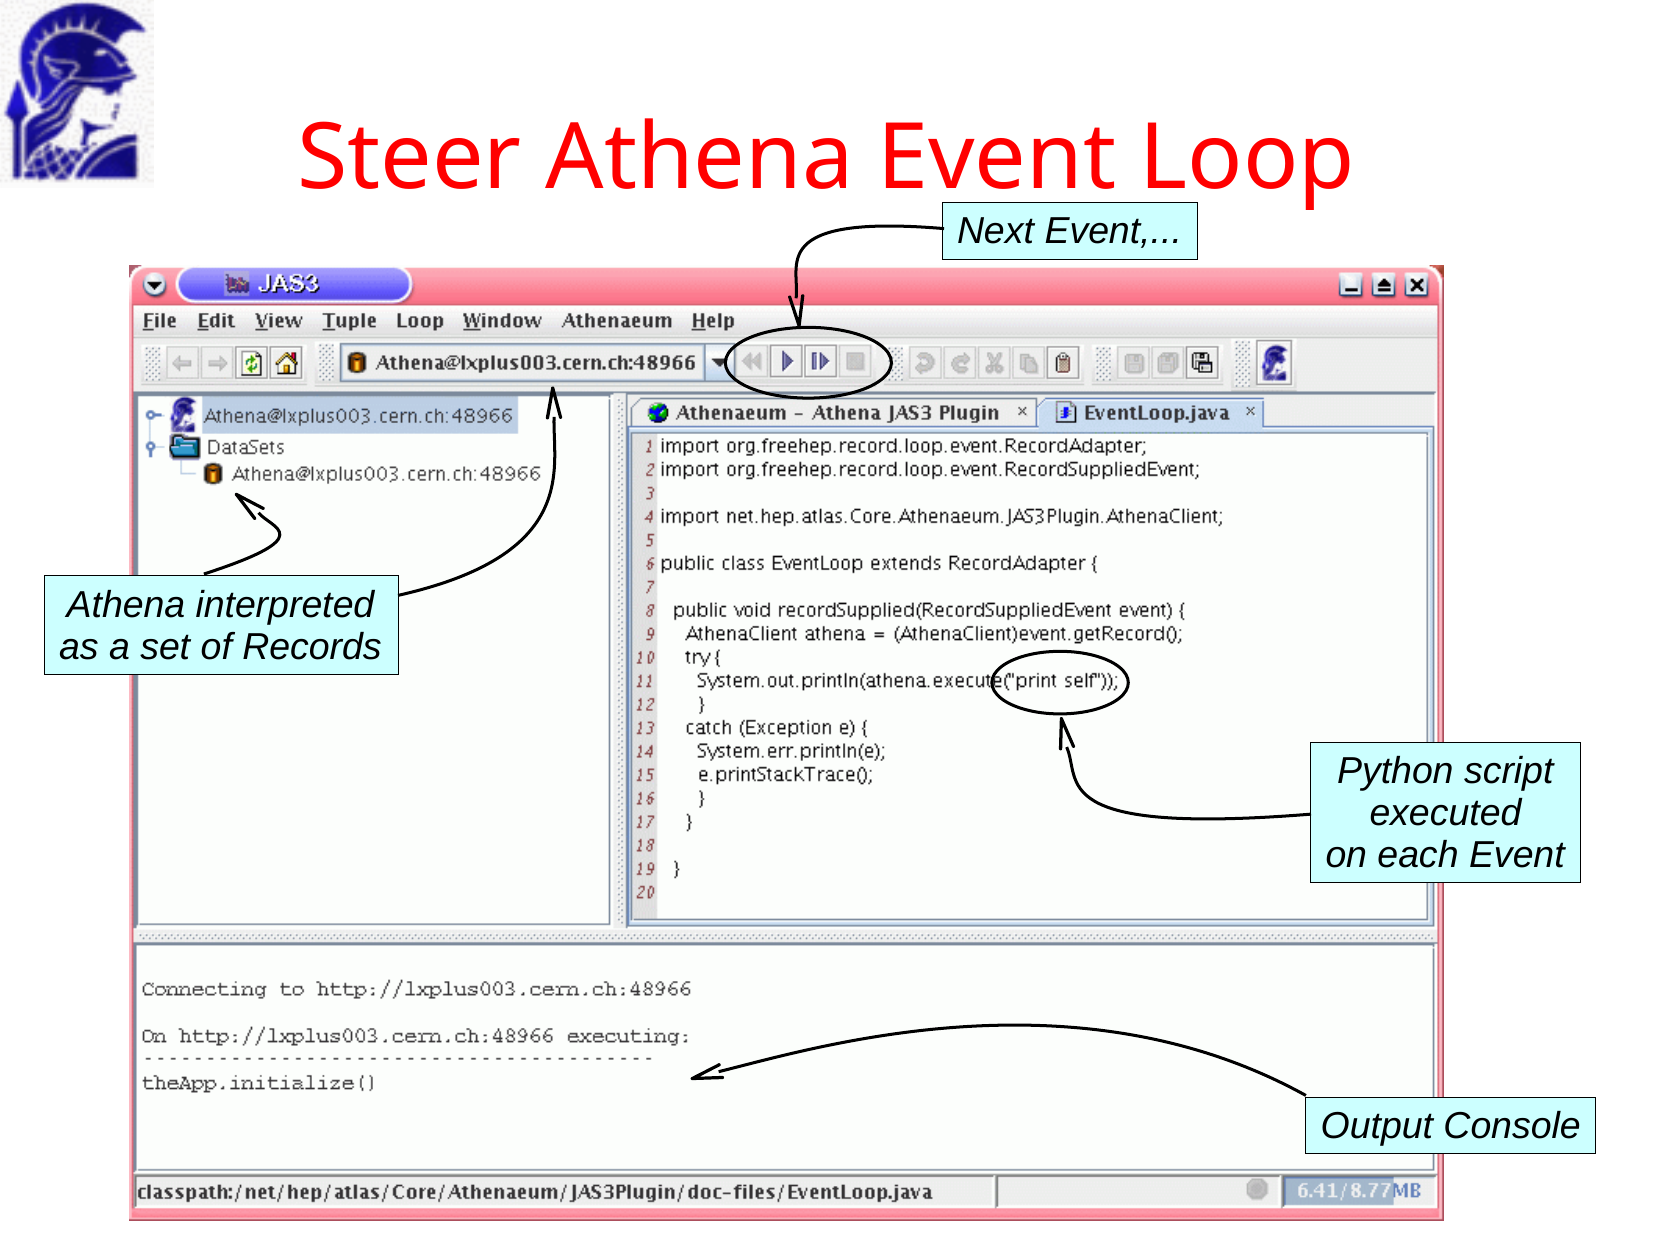

# Steer Athena Event Loop
Next Event,...
Athena interpreted
as a set of Records
Python script
executed
on each Event
Output Console